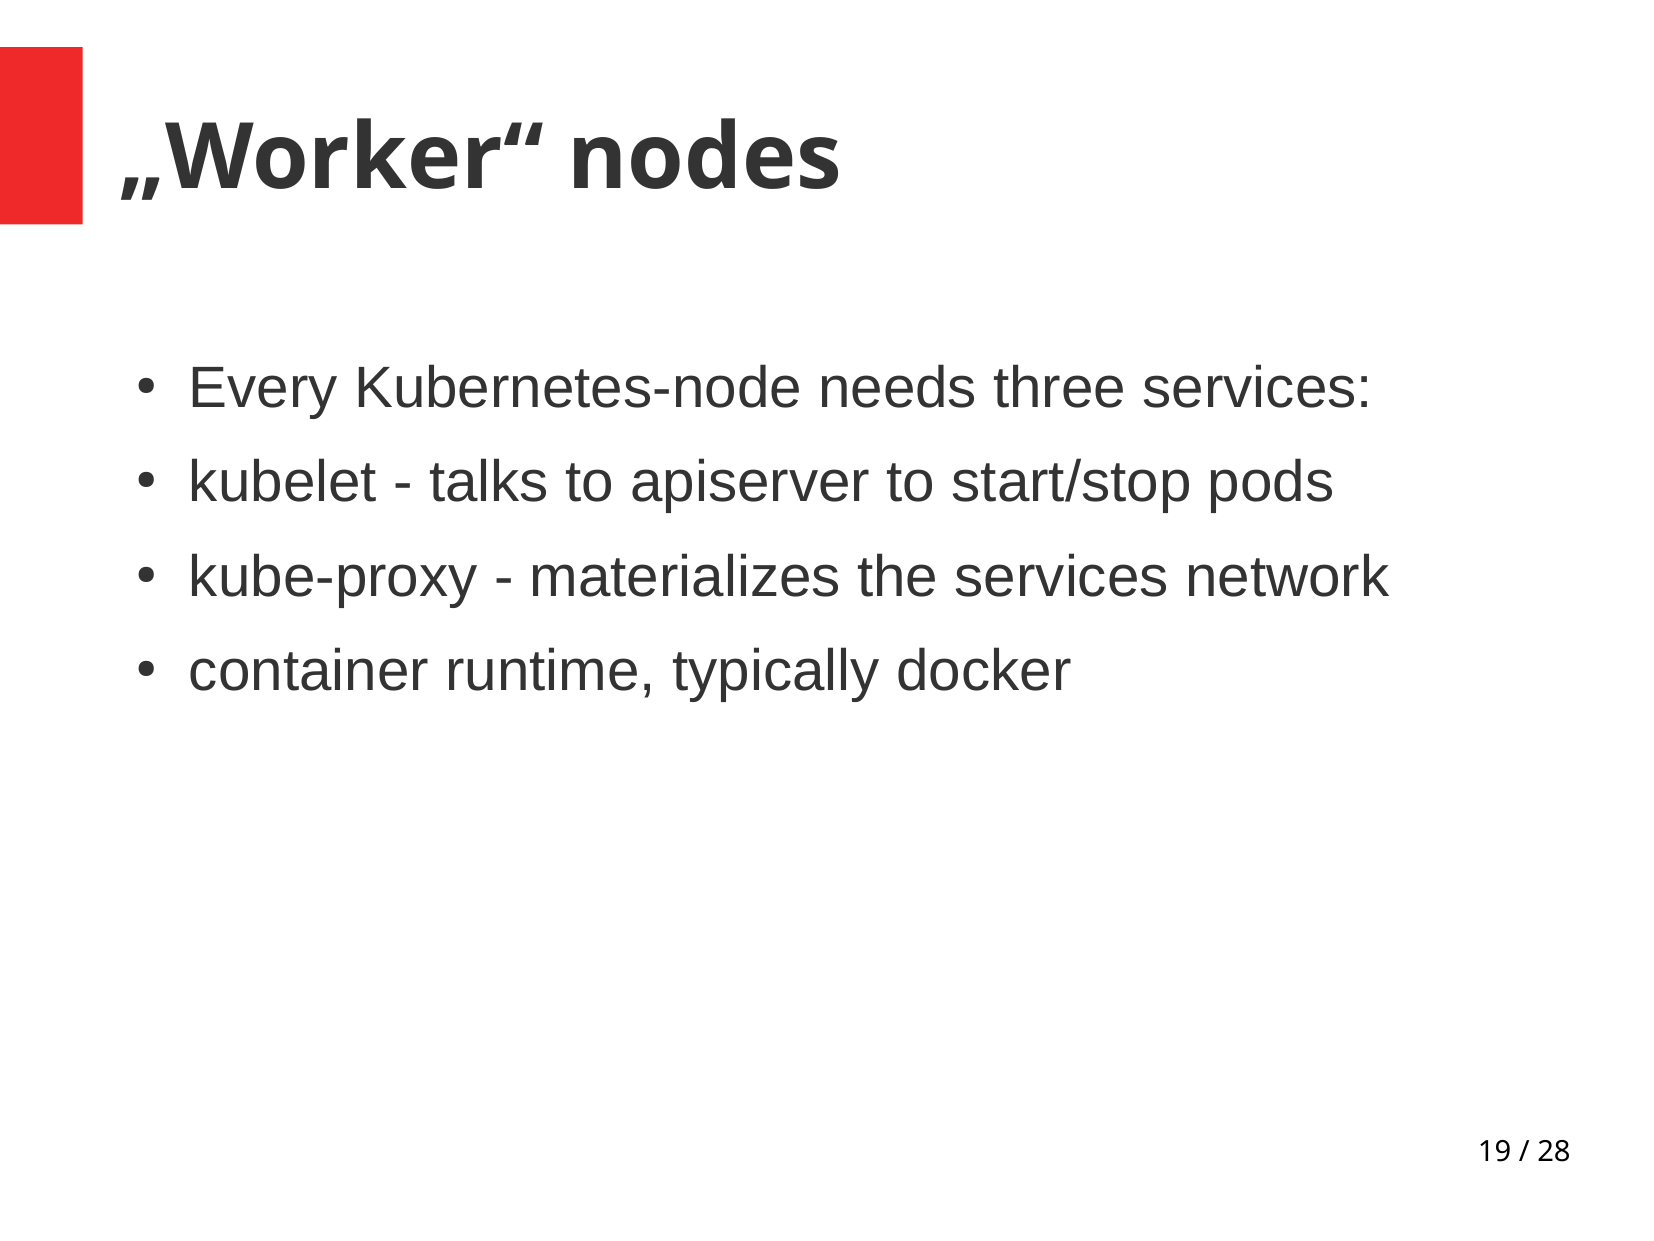

# „Worker“ nodes
Every Kubernetes-node needs three services:
kubelet - talks to apiserver to start/stop pods
kube-proxy - materializes the services network
container runtime, typically docker
19